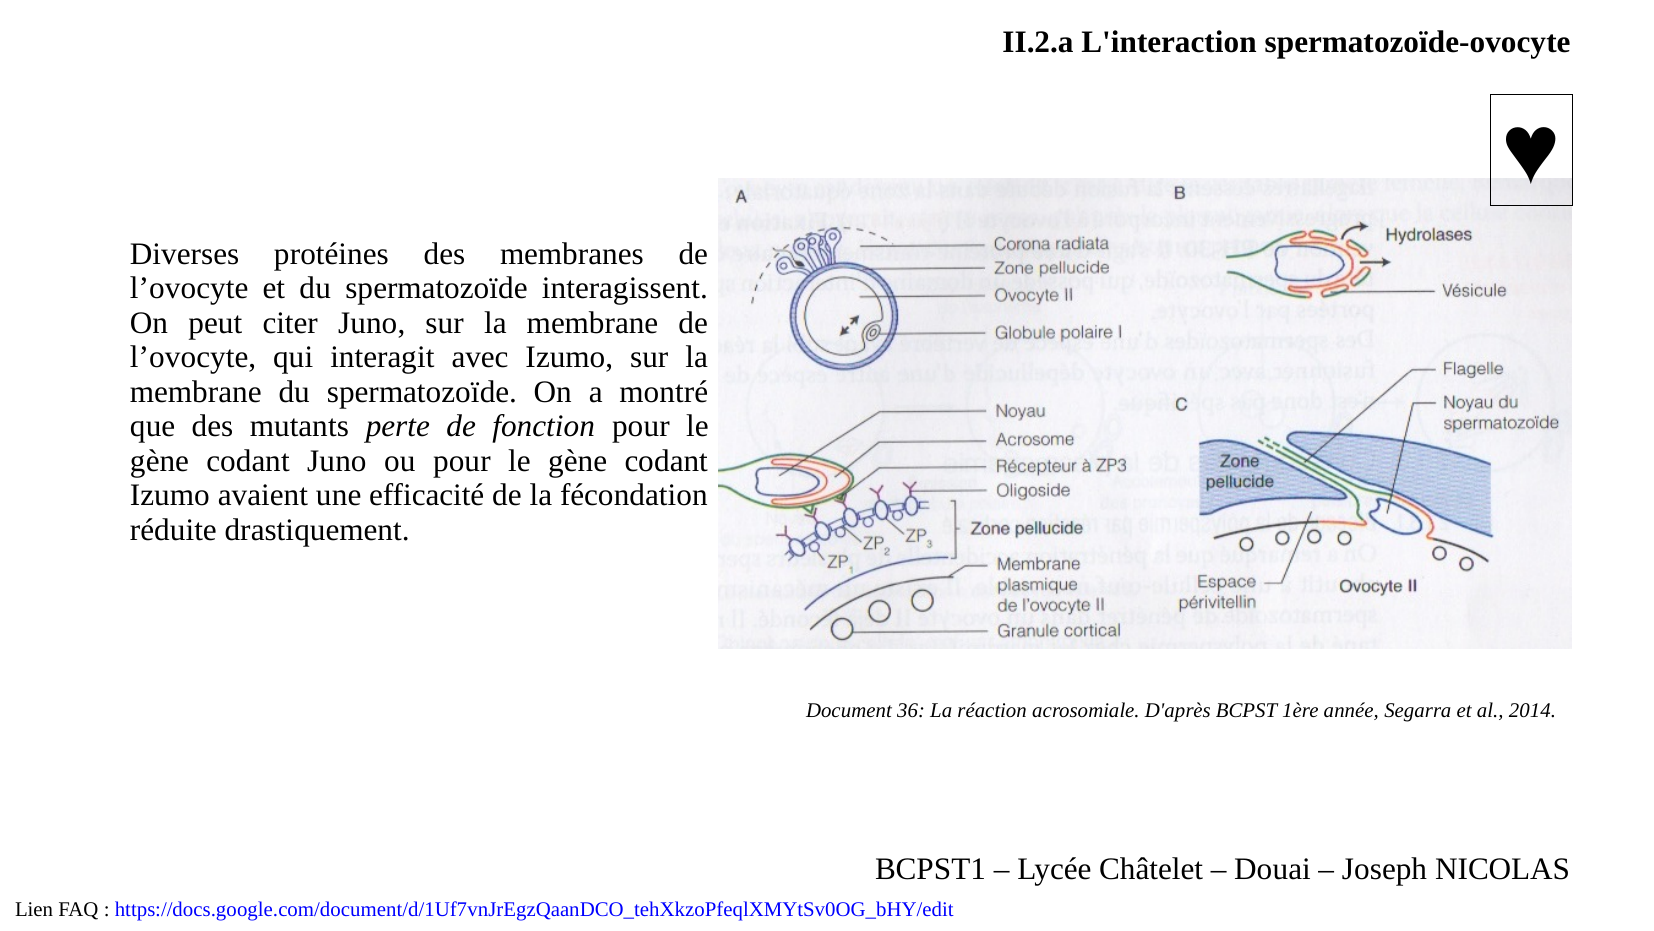

II.2.a L'interaction spermatozoïde-ovocyte
♥
Diverses protéines des membranes de l’ovocyte et du spermatozoïde interagissent. On peut citer Juno, sur la membrane de l’ovocyte, qui interagit avec Izumo, sur la membrane du spermatozoïde. On a montré que des mutants perte de fonction pour le gène codant Juno ou pour le gène codant Izumo avaient une efficacité de la fécondation réduite drastiquement.
Document 36: La réaction acrosomiale. D'après BCPST 1ère année, Segarra et al., 2014.
BCPST1 – Lycée Châtelet – Douai – Joseph NICOLAS
Lien FAQ : https://docs.google.com/document/d/1Uf7vnJrEgzQaanDCO_tehXkzoPfeqlXMYtSv0OG_bHY/edit